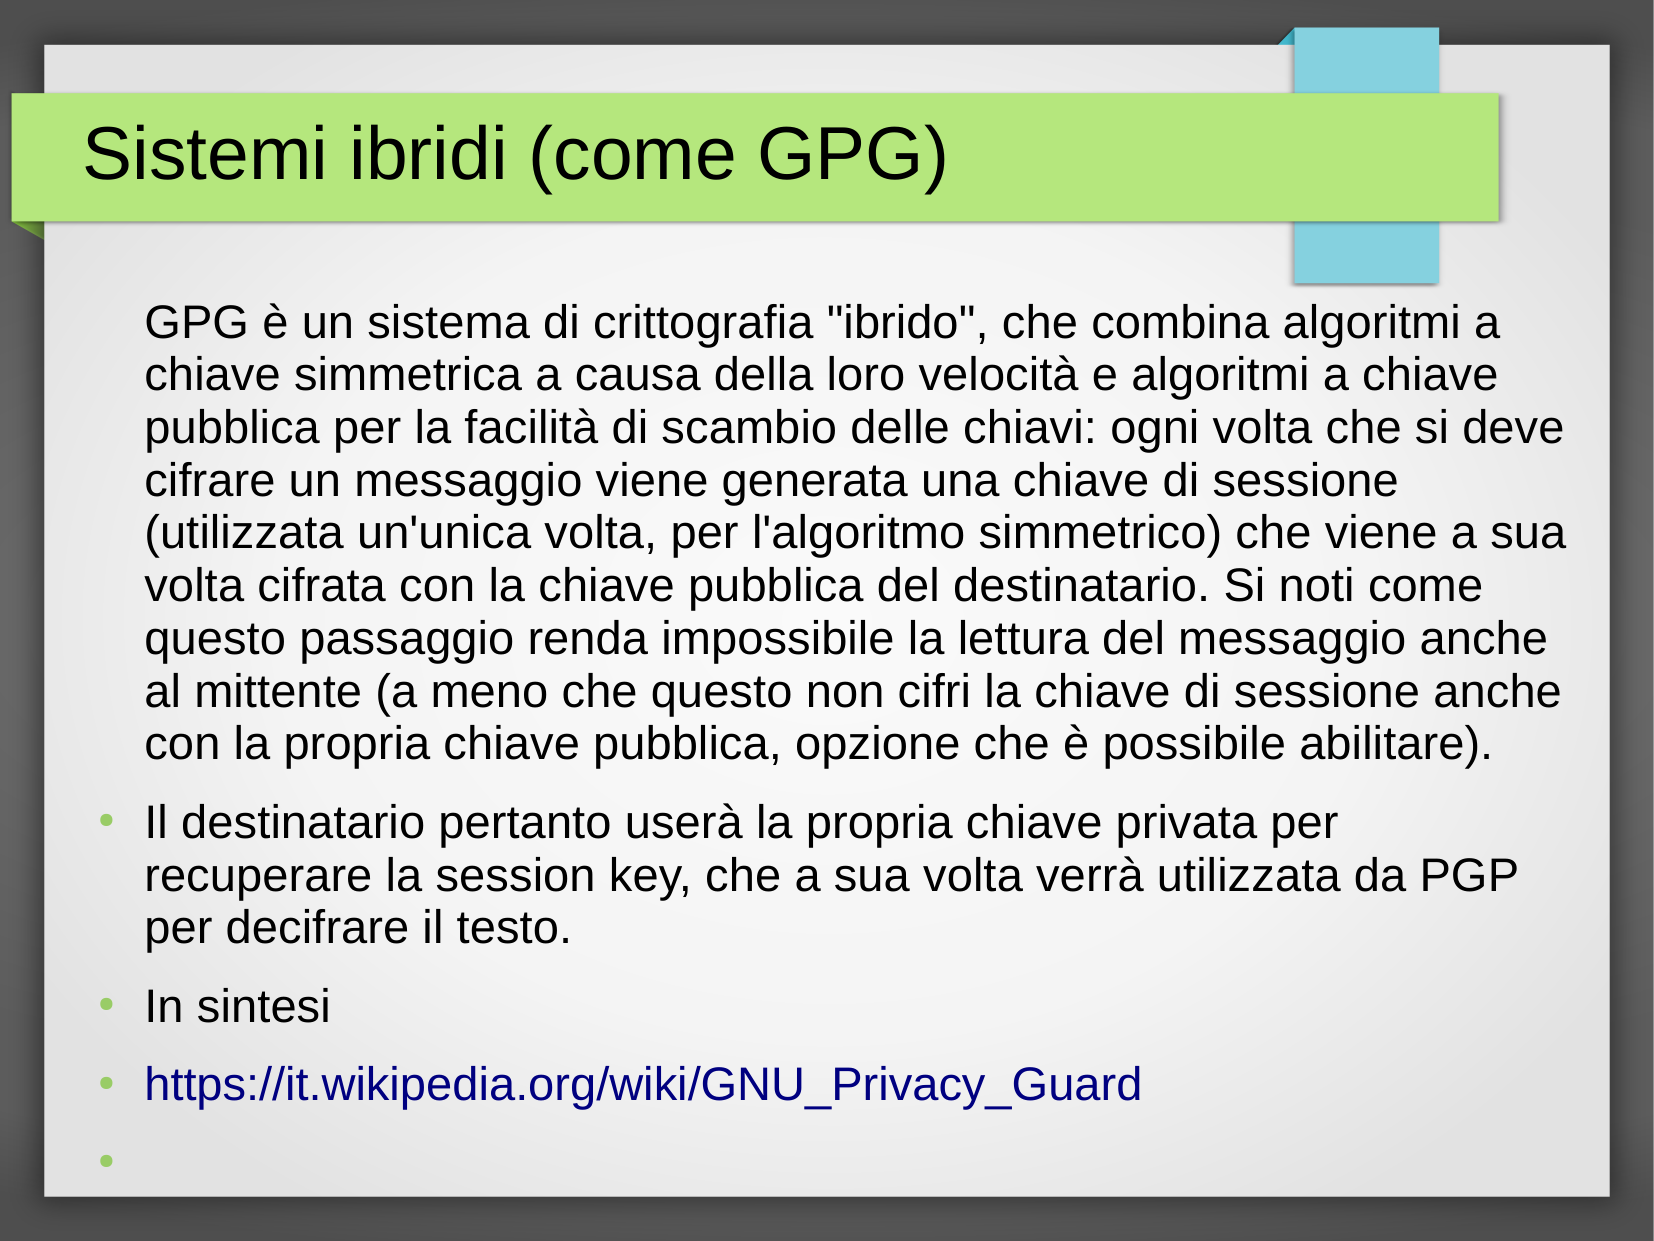

# Sistemi ibridi (come GPG)
GPG è un sistema di crittografia "ibrido", che combina algoritmi a chiave simmetrica a causa della loro velocità e algoritmi a chiave pubblica per la facilità di scambio delle chiavi: ogni volta che si deve cifrare un messaggio viene generata una chiave di sessione (utilizzata un'unica volta, per l'algoritmo simmetrico) che viene a sua volta cifrata con la chiave pubblica del destinatario. Si noti come questo passaggio renda impossibile la lettura del messaggio anche al mittente (a meno che questo non cifri la chiave di sessione anche con la propria chiave pubblica, opzione che è possibile abilitare).
Il destinatario pertanto userà la propria chiave privata per recuperare la session key, che a sua volta verrà utilizzata da PGP per decifrare il testo.
In sintesi
https://it.wikipedia.org/wiki/GNU_Privacy_Guard